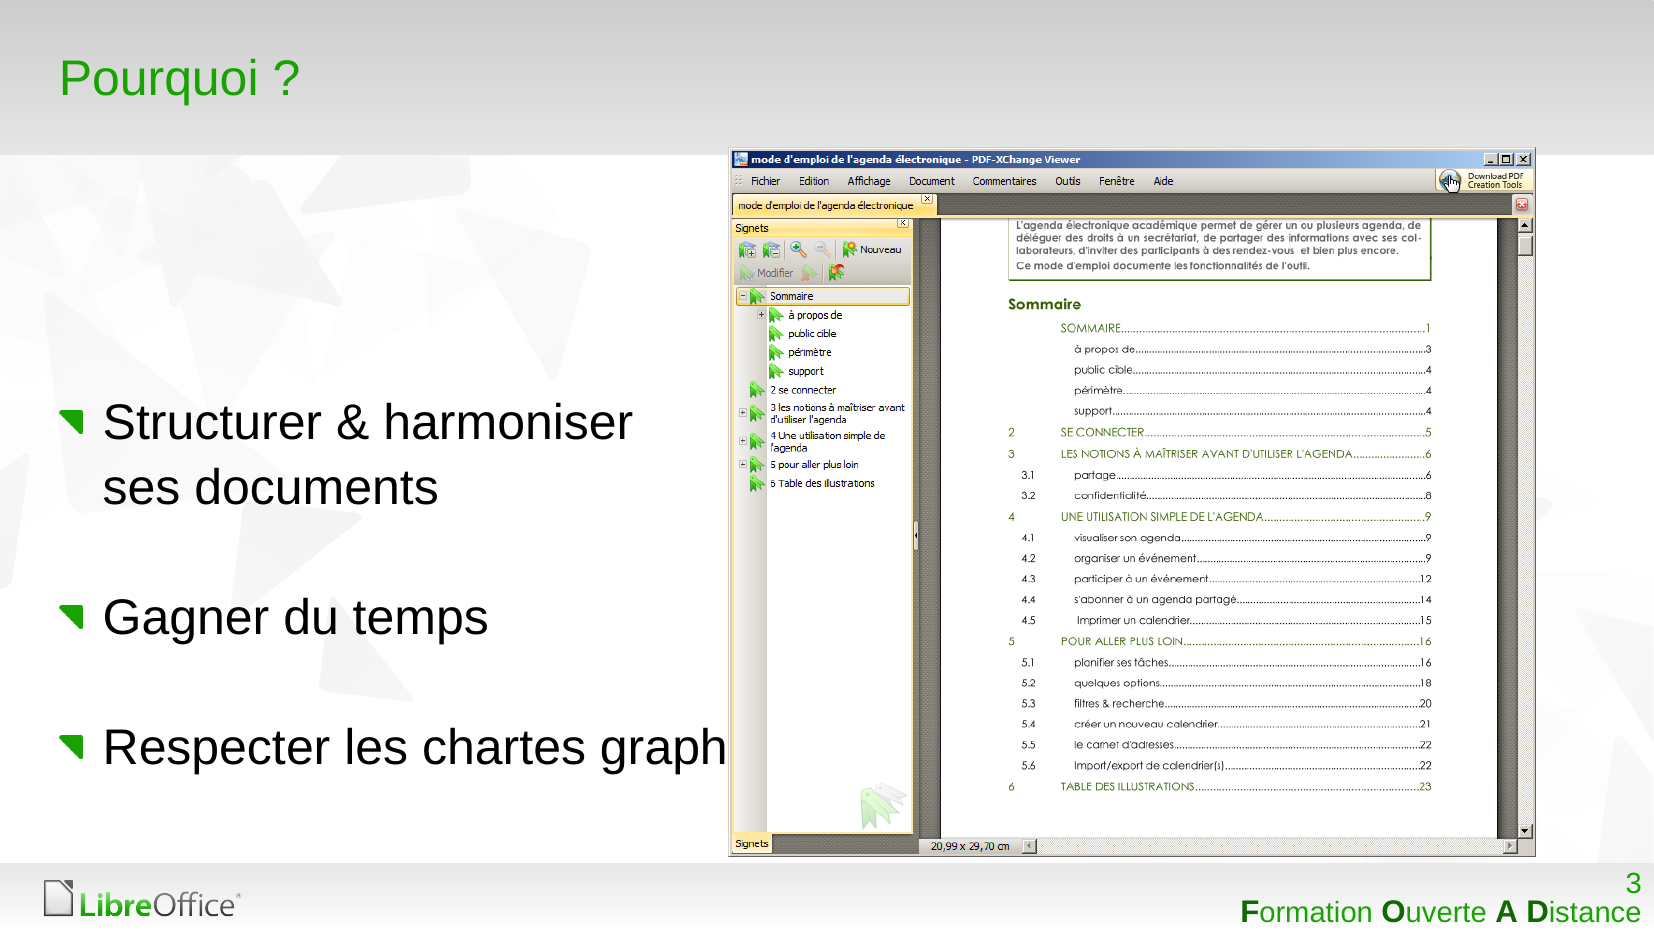

# Pourquoi ?
Structurer & harmoniser
ses documents
Gagner du temps
Respecter les chartes graphiques
3